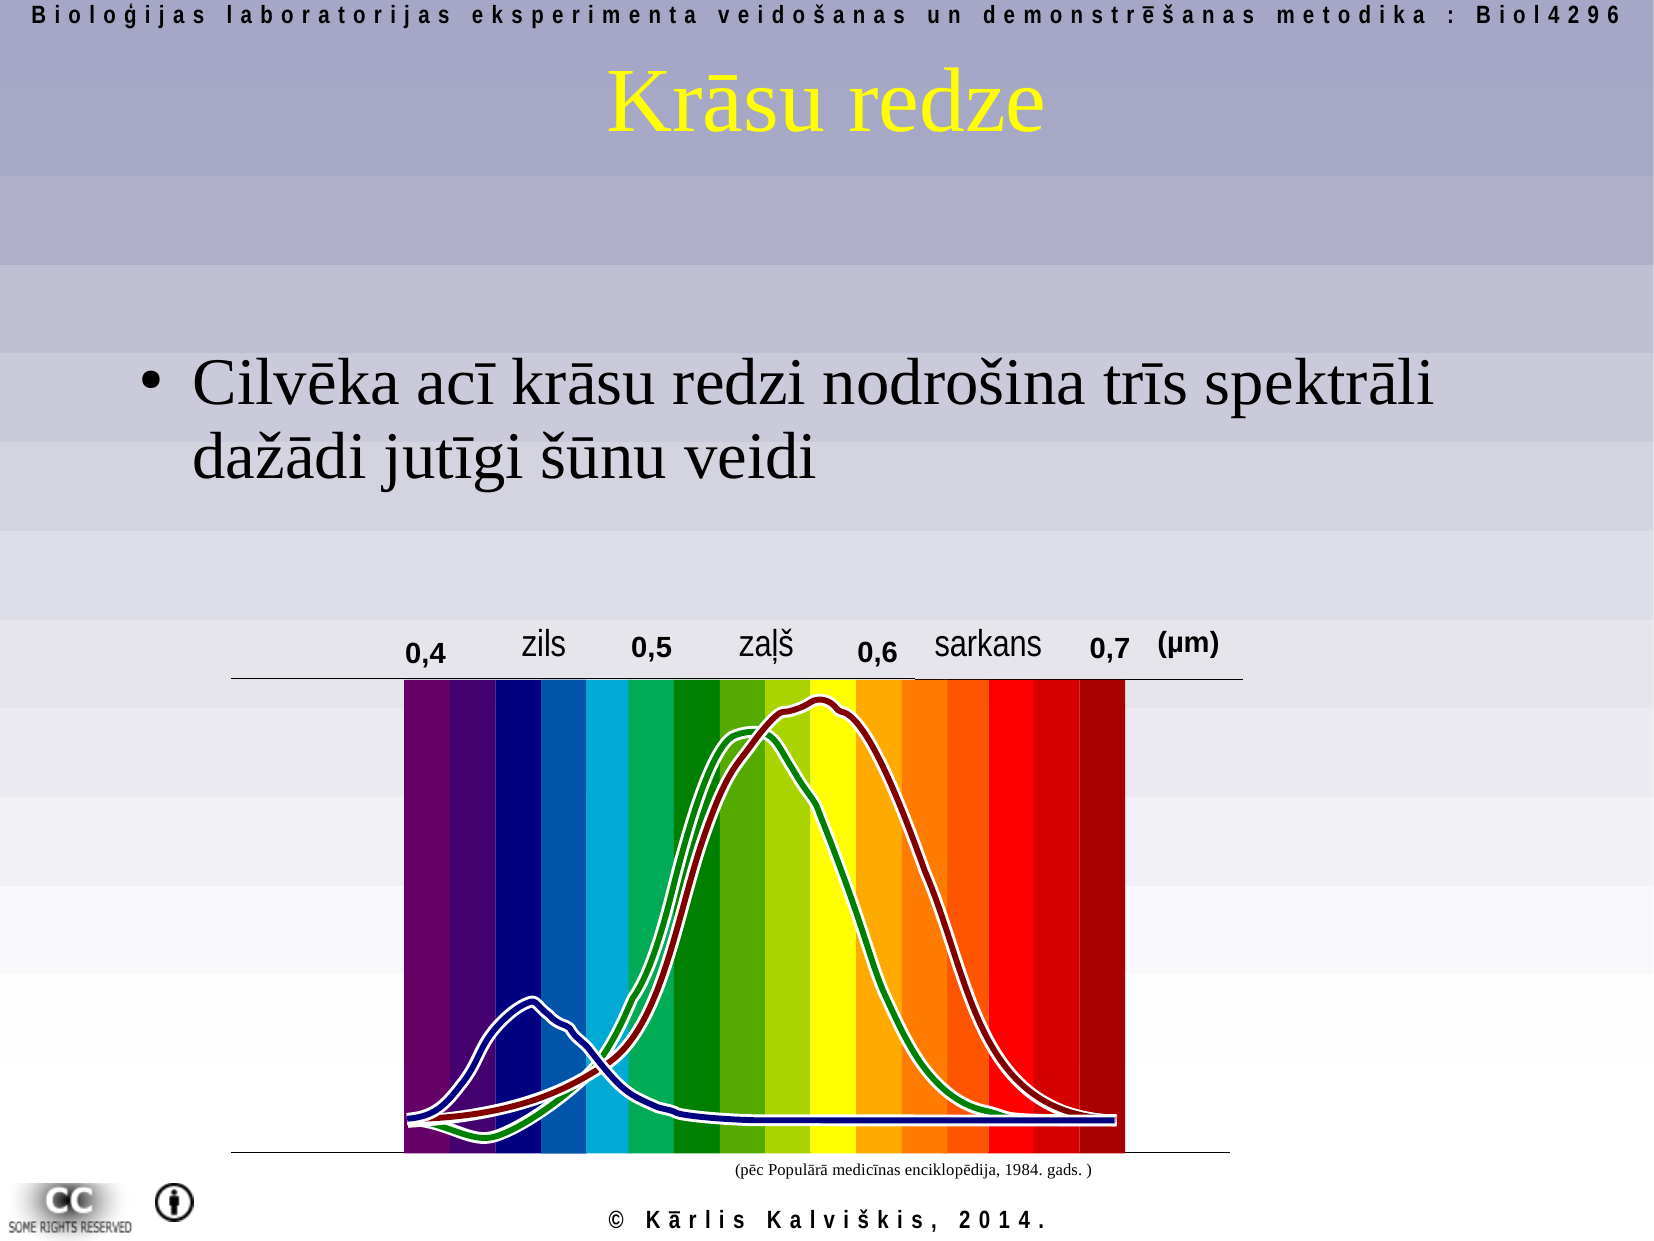

# Krāsu redze
Cilvēka acī krāsu redzi nodrošina trīs spektrāli dažādi jutīgi šūnu veidi
zils
zaļš
sarkans
(µm)
0,5
0,7
0,6
0,4
(pēc Populārā medicīnas enciklopēdija, 1984. gads. )